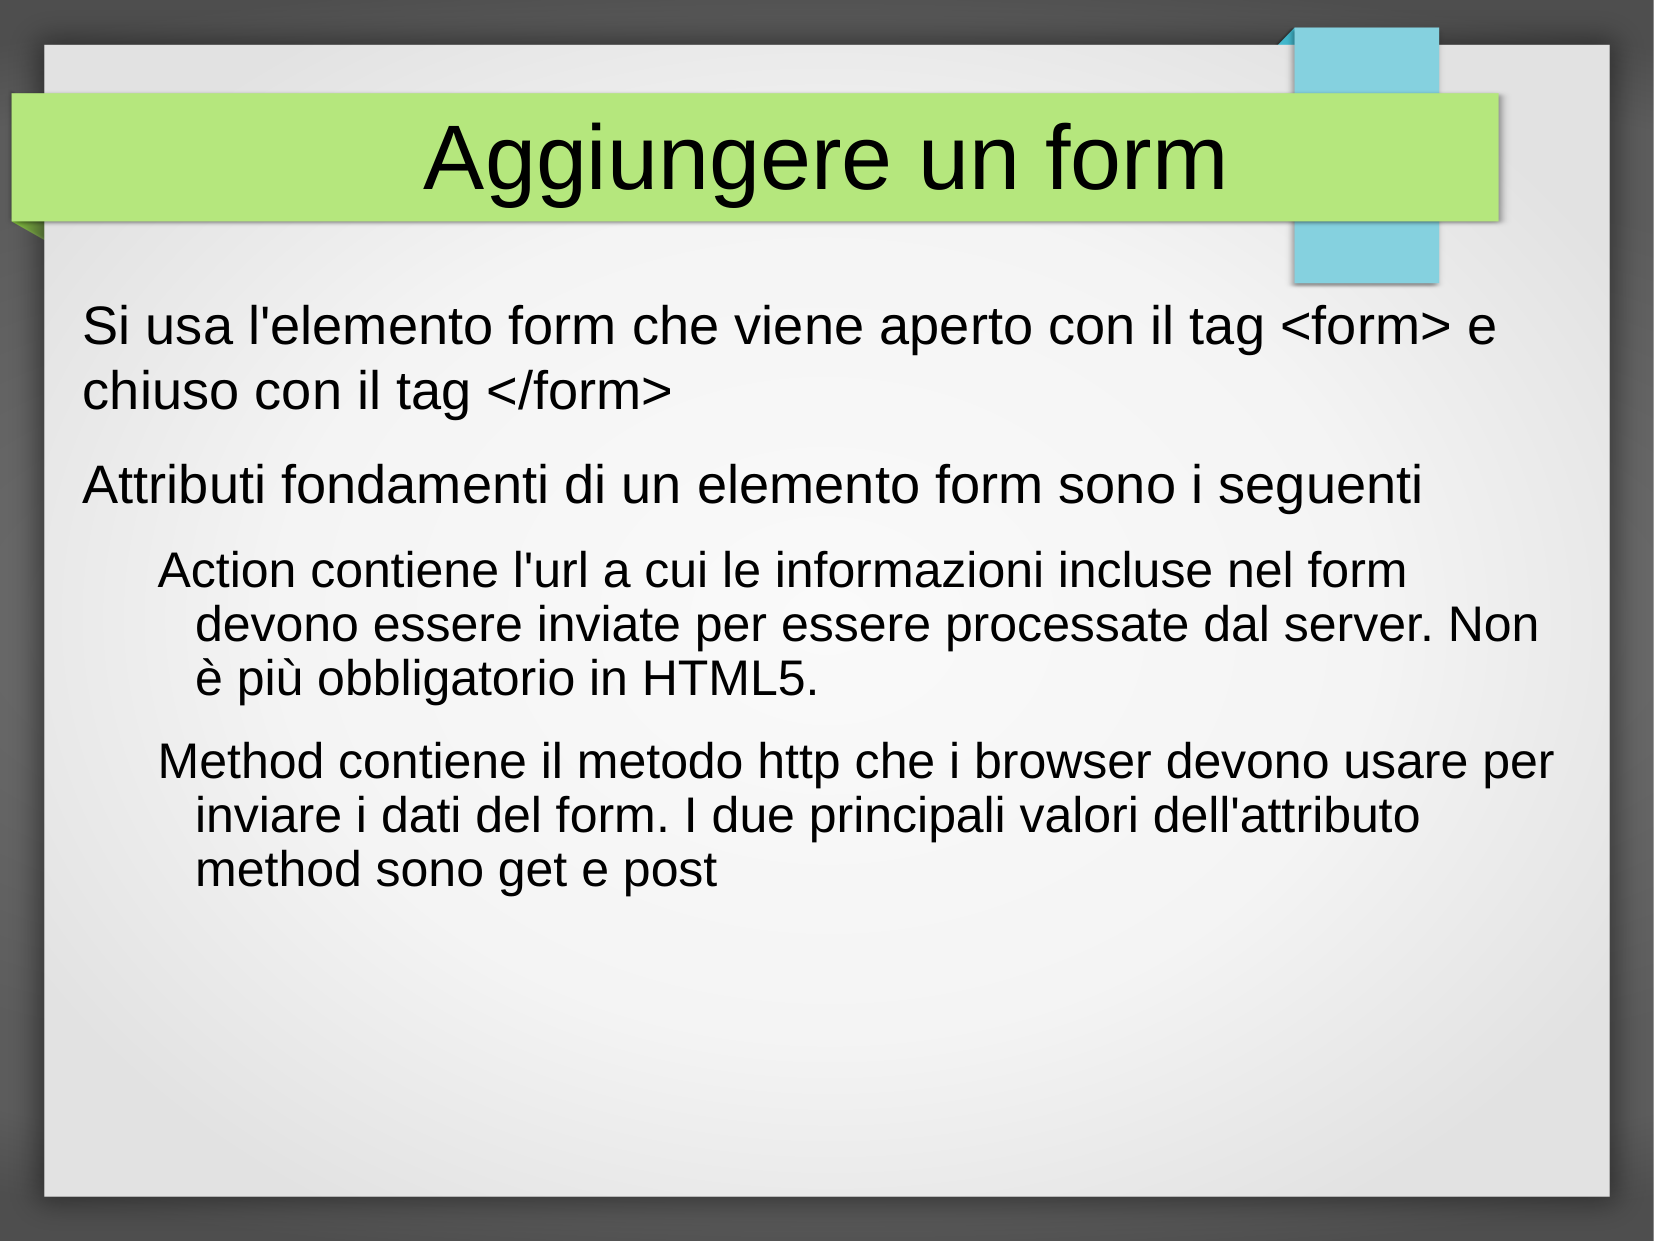

# Aggiungere un form
Si usa l'elemento form che viene aperto con il tag <form> e chiuso con il tag </form>
Attributi fondamenti di un elemento form sono i seguenti
Action contiene l'url a cui le informazioni incluse nel form devono essere inviate per essere processate dal server. Non è più obbligatorio in HTML5.
Method contiene il metodo http che i browser devono usare per inviare i dati del form. I due principali valori dell'attributo method sono get e post